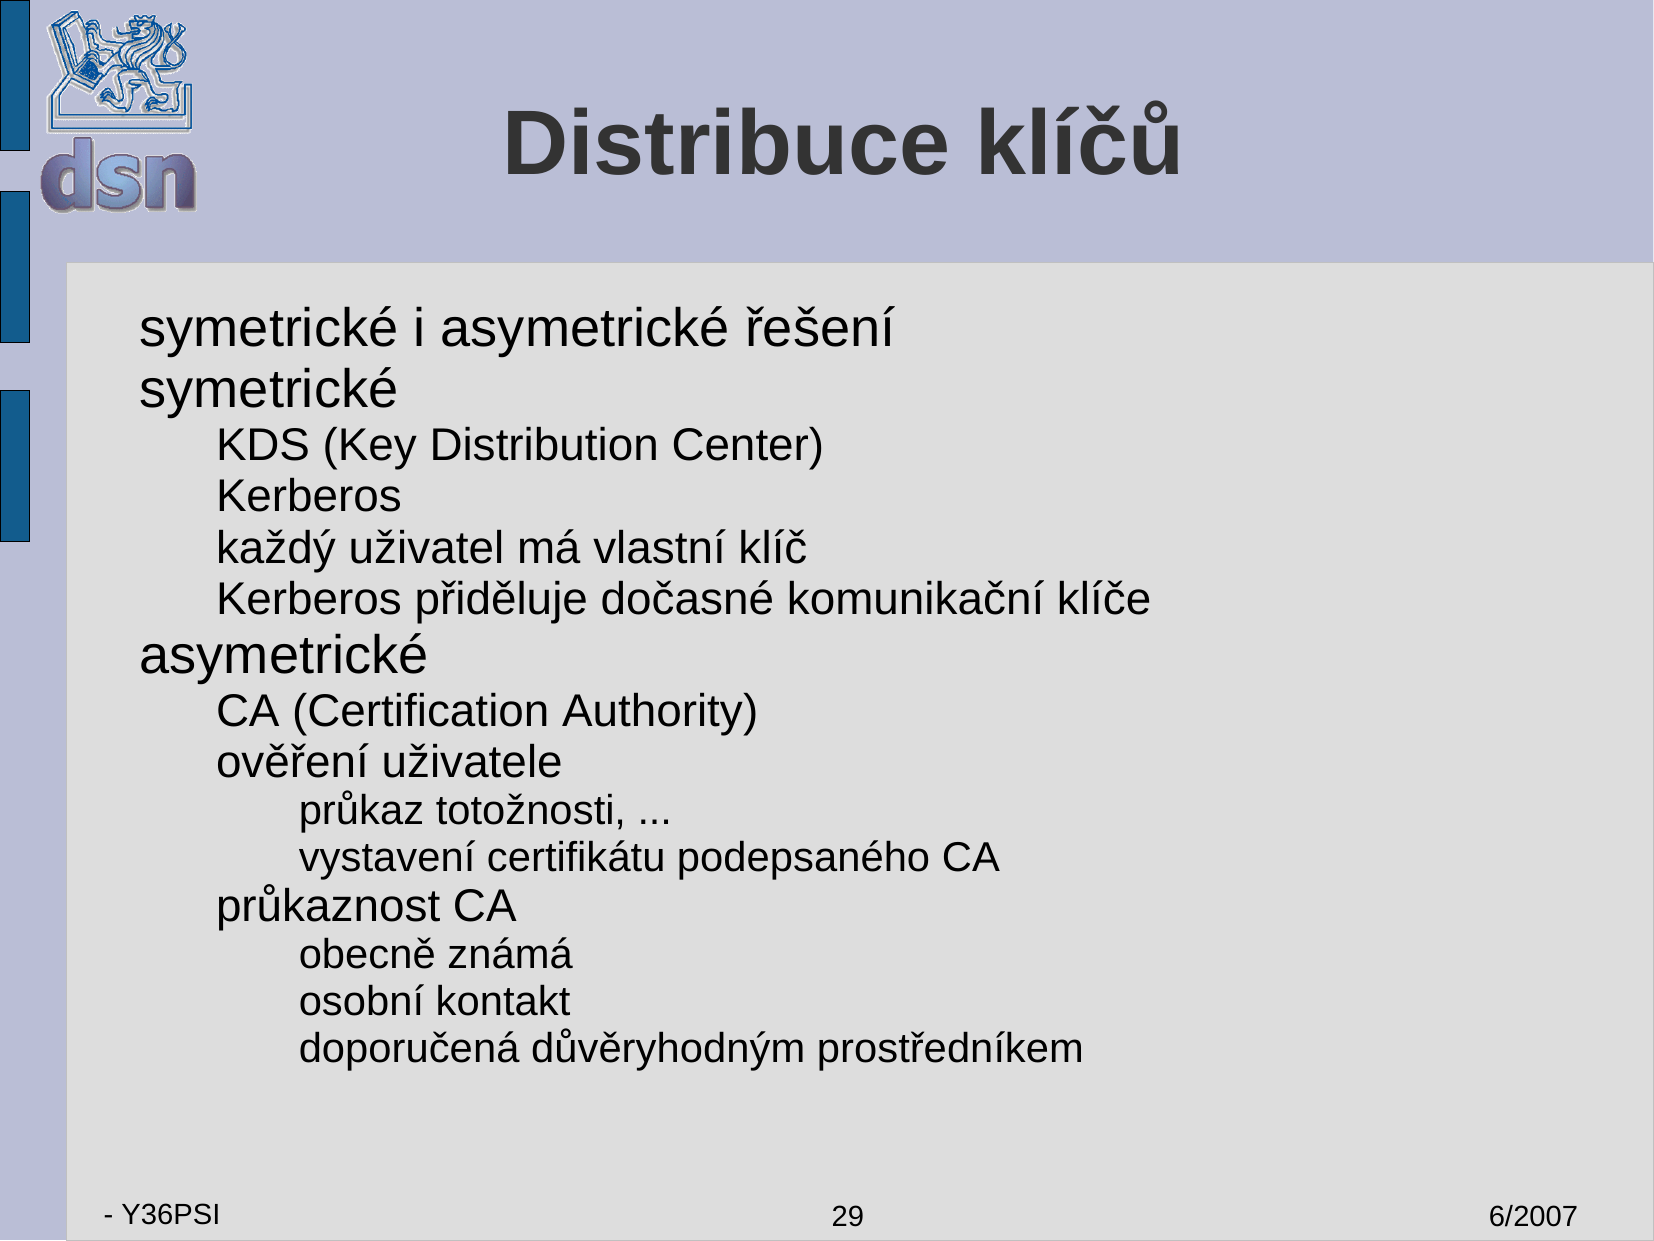

# Distribuce klíčů
symetrické i asymetrické řešení
symetrické
KDS (Key Distribution Center)
Kerberos
každý uživatel má vlastní klíč
Kerberos přiděluje dočasné komunikační klíče
asymetrické
CA (Certification Authority)
ověření uživatele
průkaz totožnosti, ...
vystavení certifikátu podepsaného CA
průkaznost CA
obecně známá
osobní kontakt
doporučená důvěryhodným prostředníkem